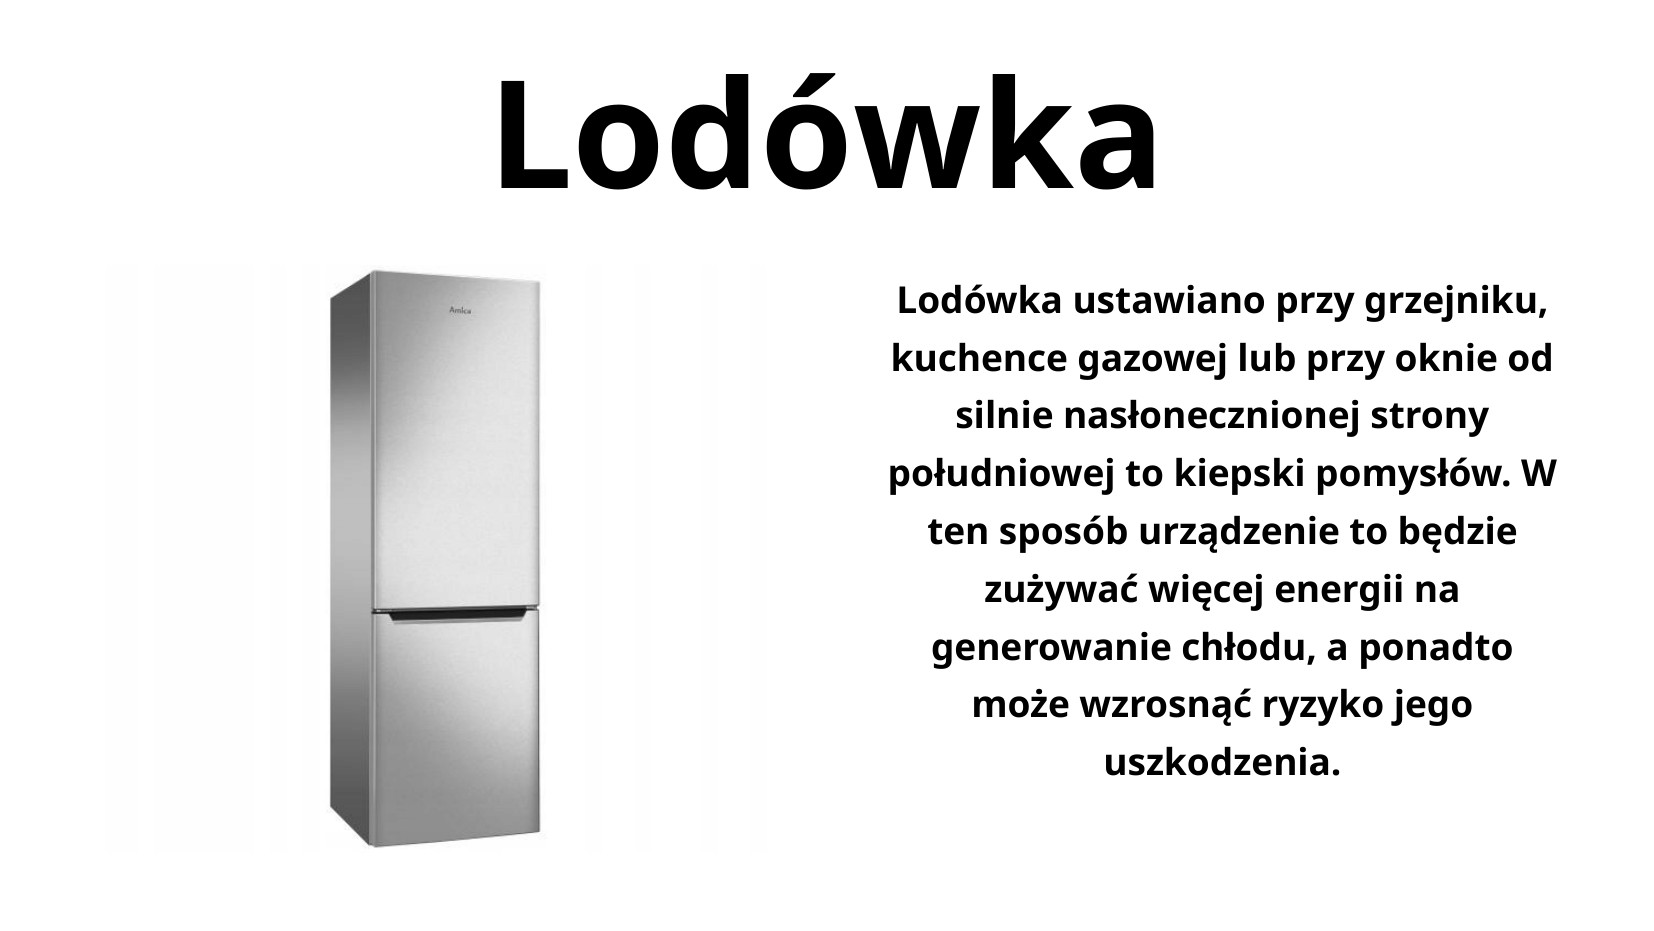

# Lodówka
Lodówka ustawiano przy grzejniku, kuchence gazowej lub przy oknie od silnie nasłonecznionej strony południowej to kiepski pomysłów. W ten sposób urządzenie to będzie zużywać więcej energii na generowanie chłodu, a ponadto może wzrosnąć ryzyko jego uszkodzenia.